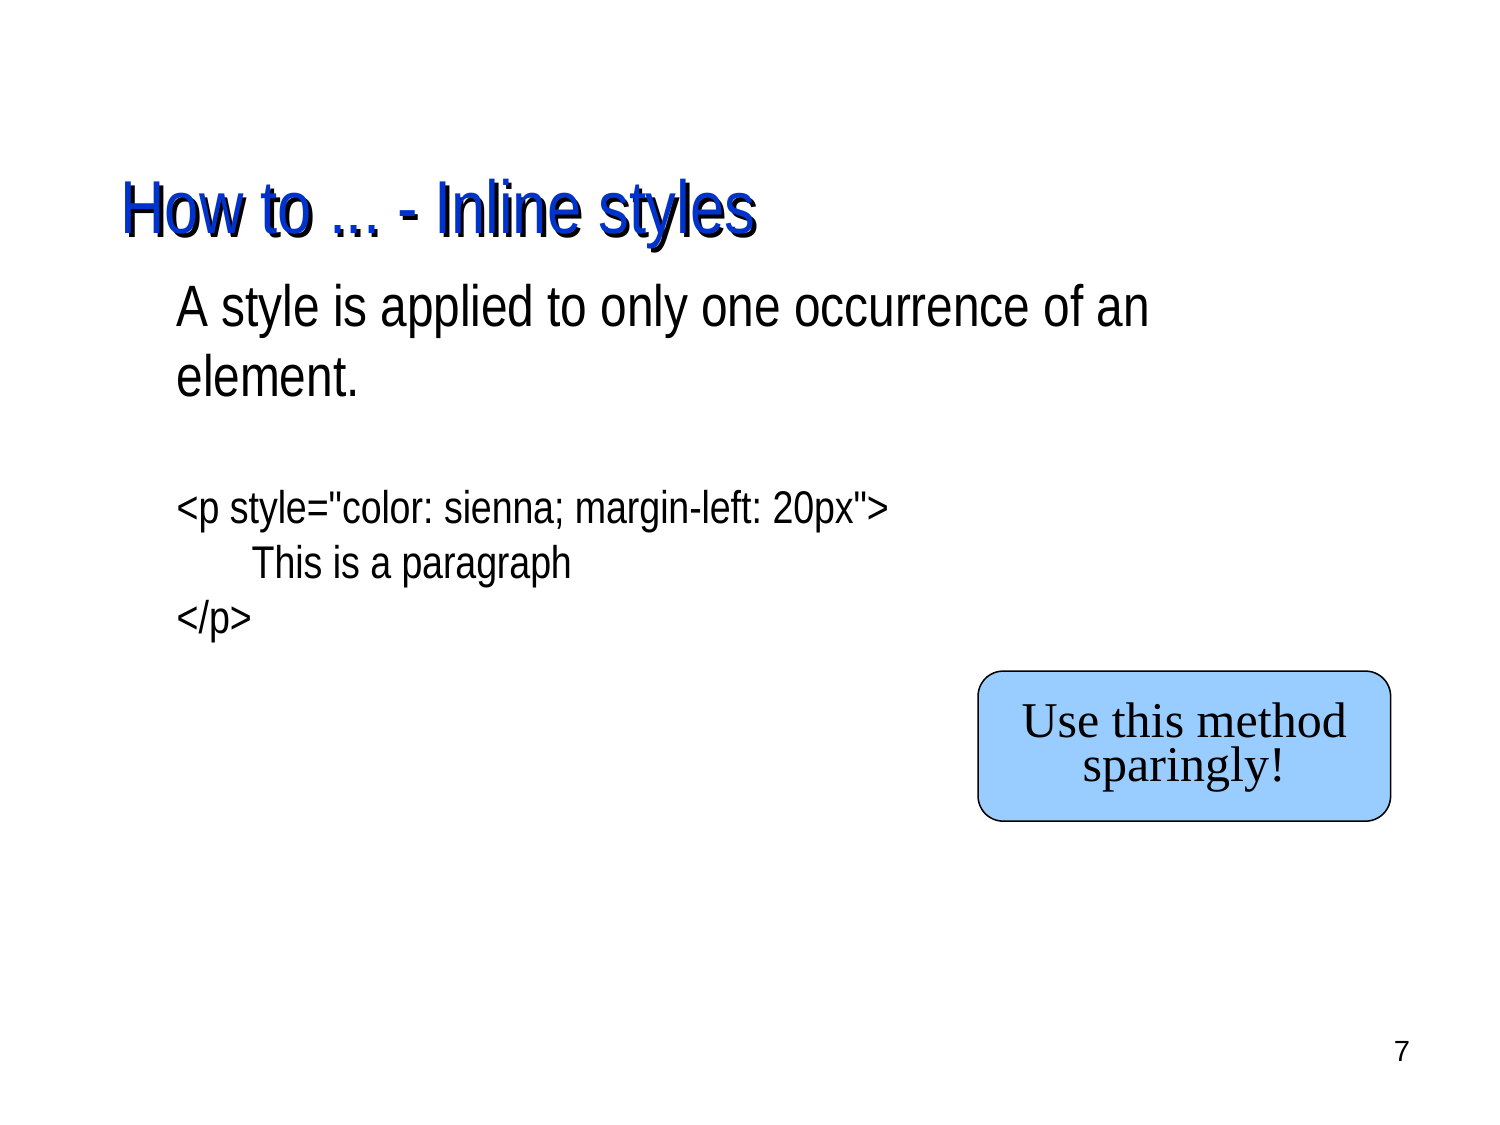

How to ... - Inline styles
A style is applied to only one occurrence of an element.
<p style="color: sienna; margin-left: 20px">
	This is a paragraph
</p>
Use this method
sparingly!
7